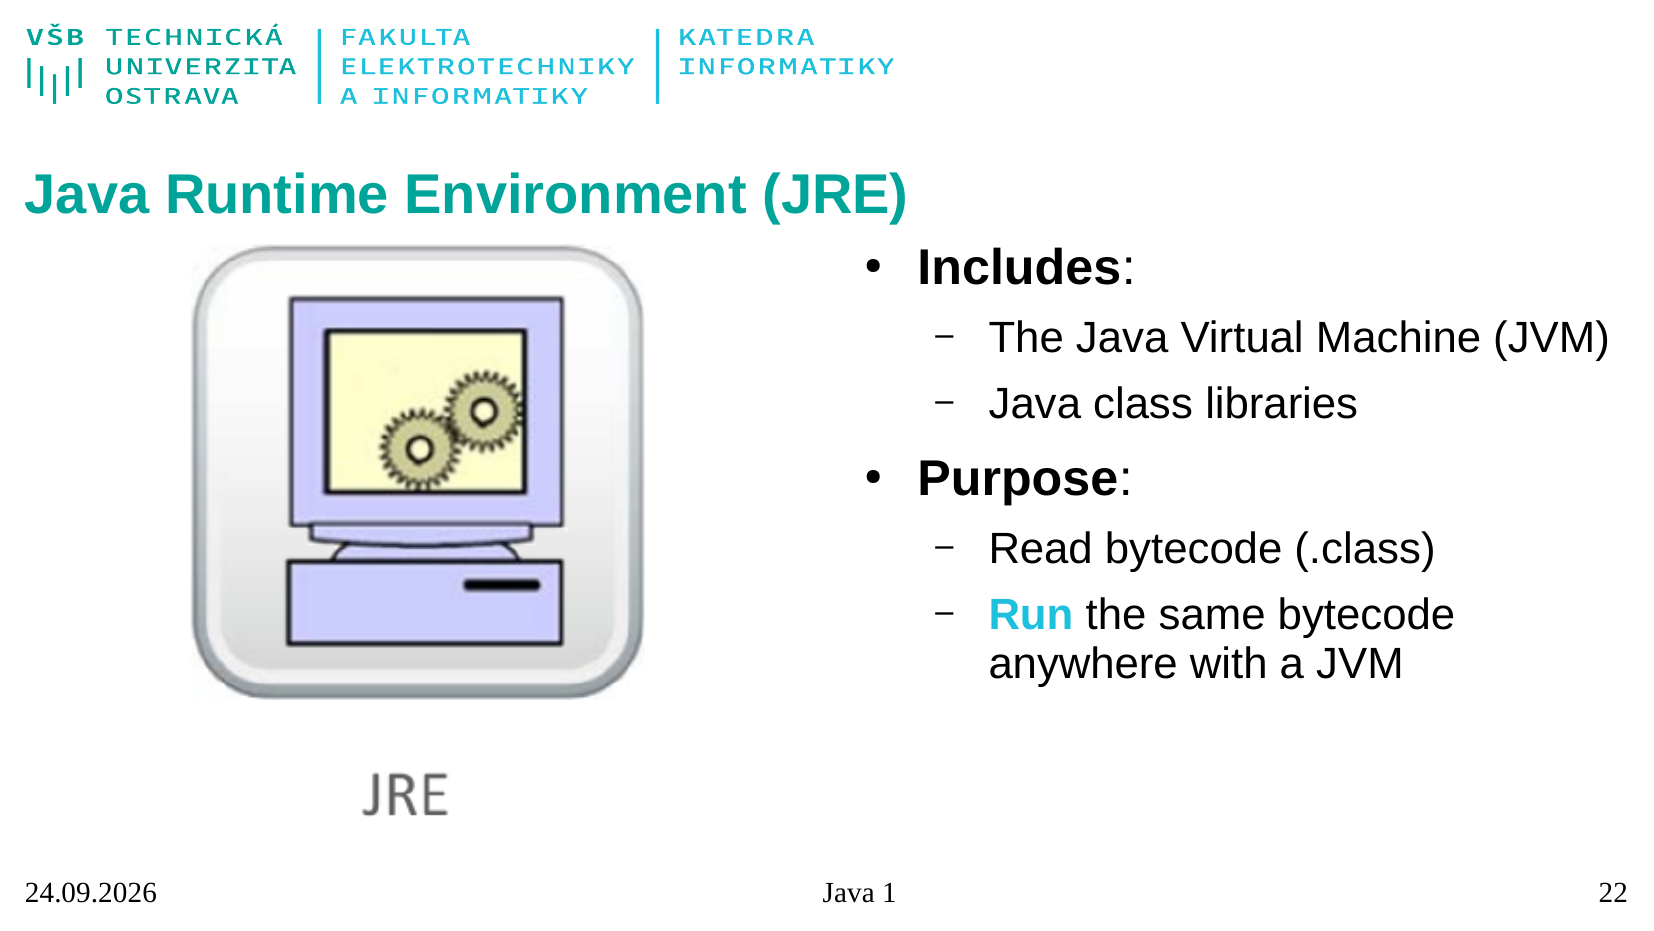

# Java Runtime Environment (JRE)
Includes:
The Java Virtual Machine (JVM)
Java class libraries
Purpose:
Read bytecode (.class)
Run the same bytecode anywhere with a JVM
Java 1
22